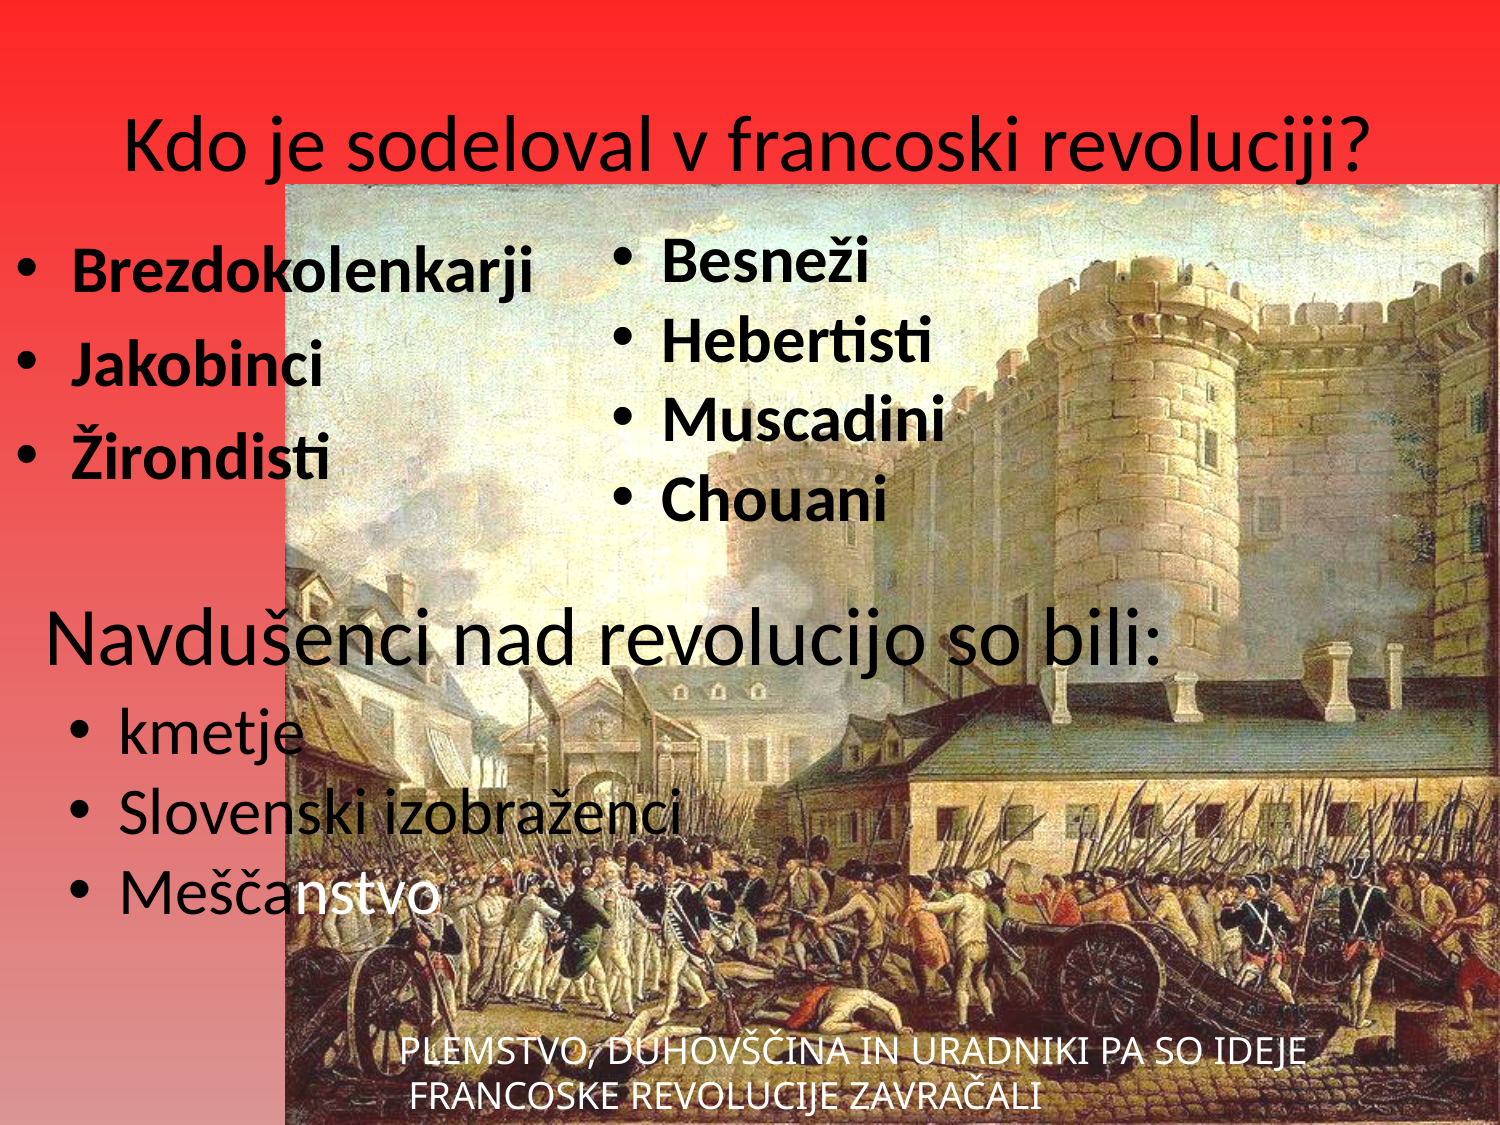

# Kdo je sodeloval v francoski revoluciji?
Brezdokolenkarji
Jakobinci
Žirondisti
 Besneži
 Hebertisti
 Muscadini
 Chouani
Navdušenci nad revolucijo so bili:
 kmetje
 Slovenski izobraženci
 Meščanstvo
PLEMSTVO, DUHOVŠČINA IN URADNIKI PA SO IDEJE
 FRANCOSKE REVOLUCIJE ZAVRAČALI